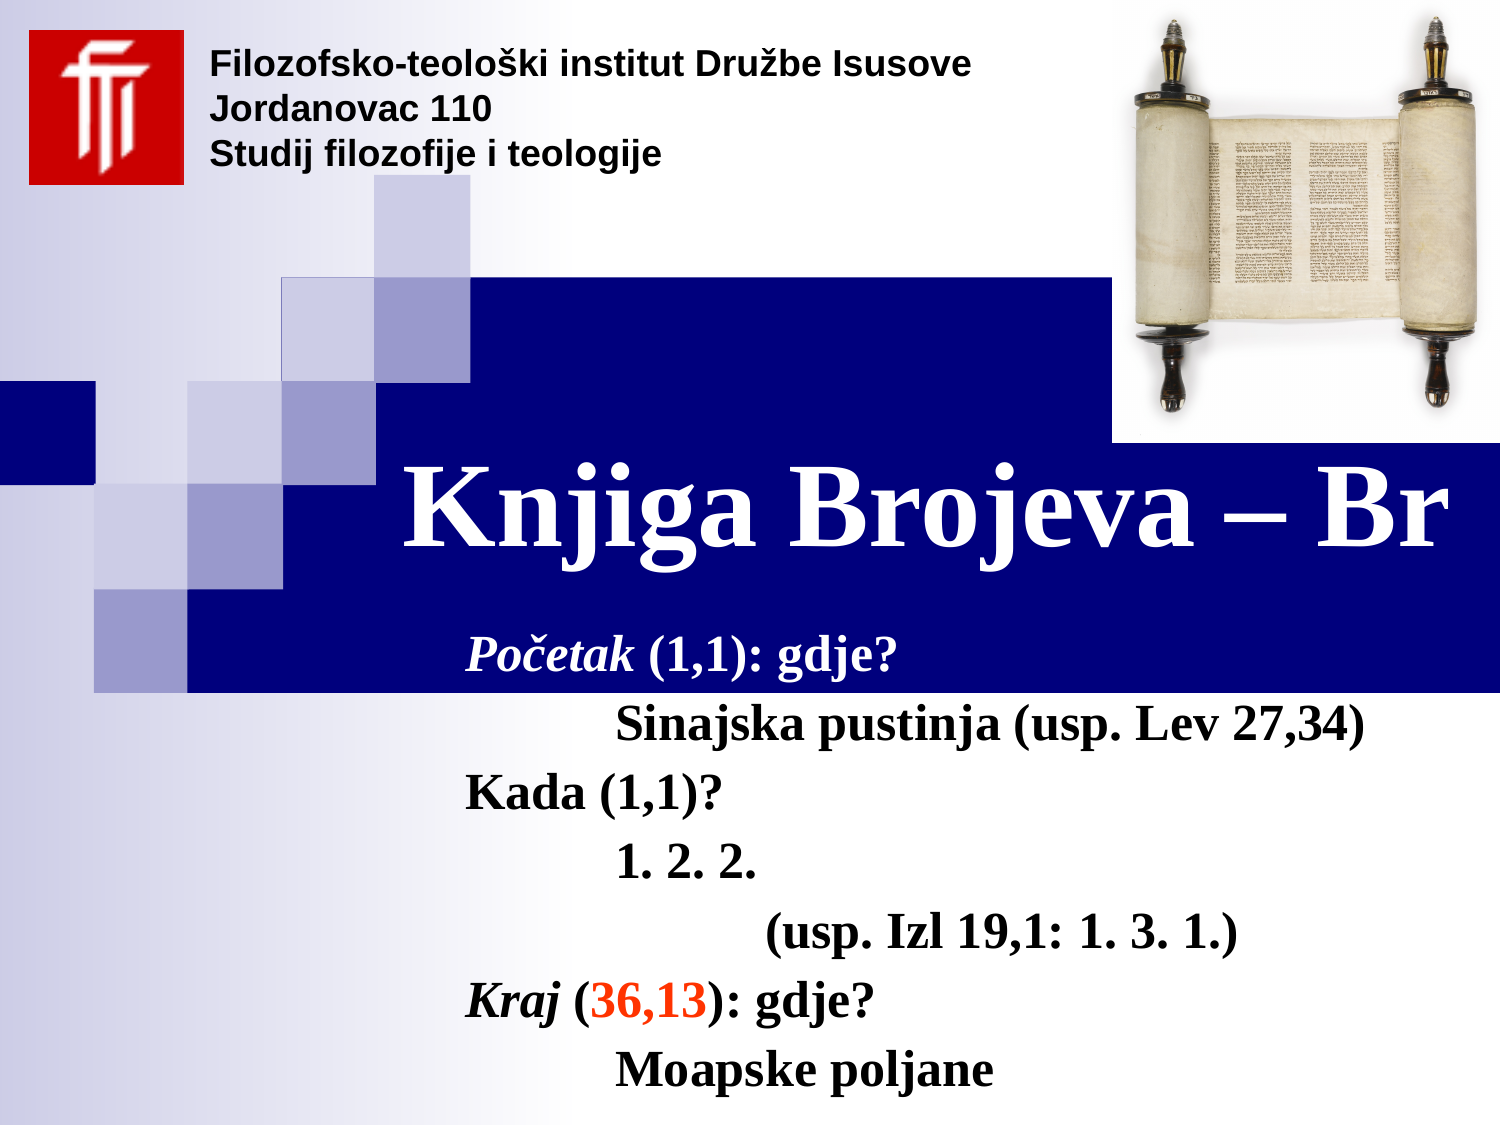

Filozofsko-teološki institut Družbe Isusove
Jordanovac 110
Studij filozofije i teologije
# Knjiga Brojeva – Br
Početak (1,1): gdje?
	Sinajska pustinja (usp. Lev 27,34)
Kada (1,1)?
 	1. 2. 2.
		(usp. Izl 19,1: 1. 3. 1.)
Kraj (36,13): gdje?
	Moapske poljane